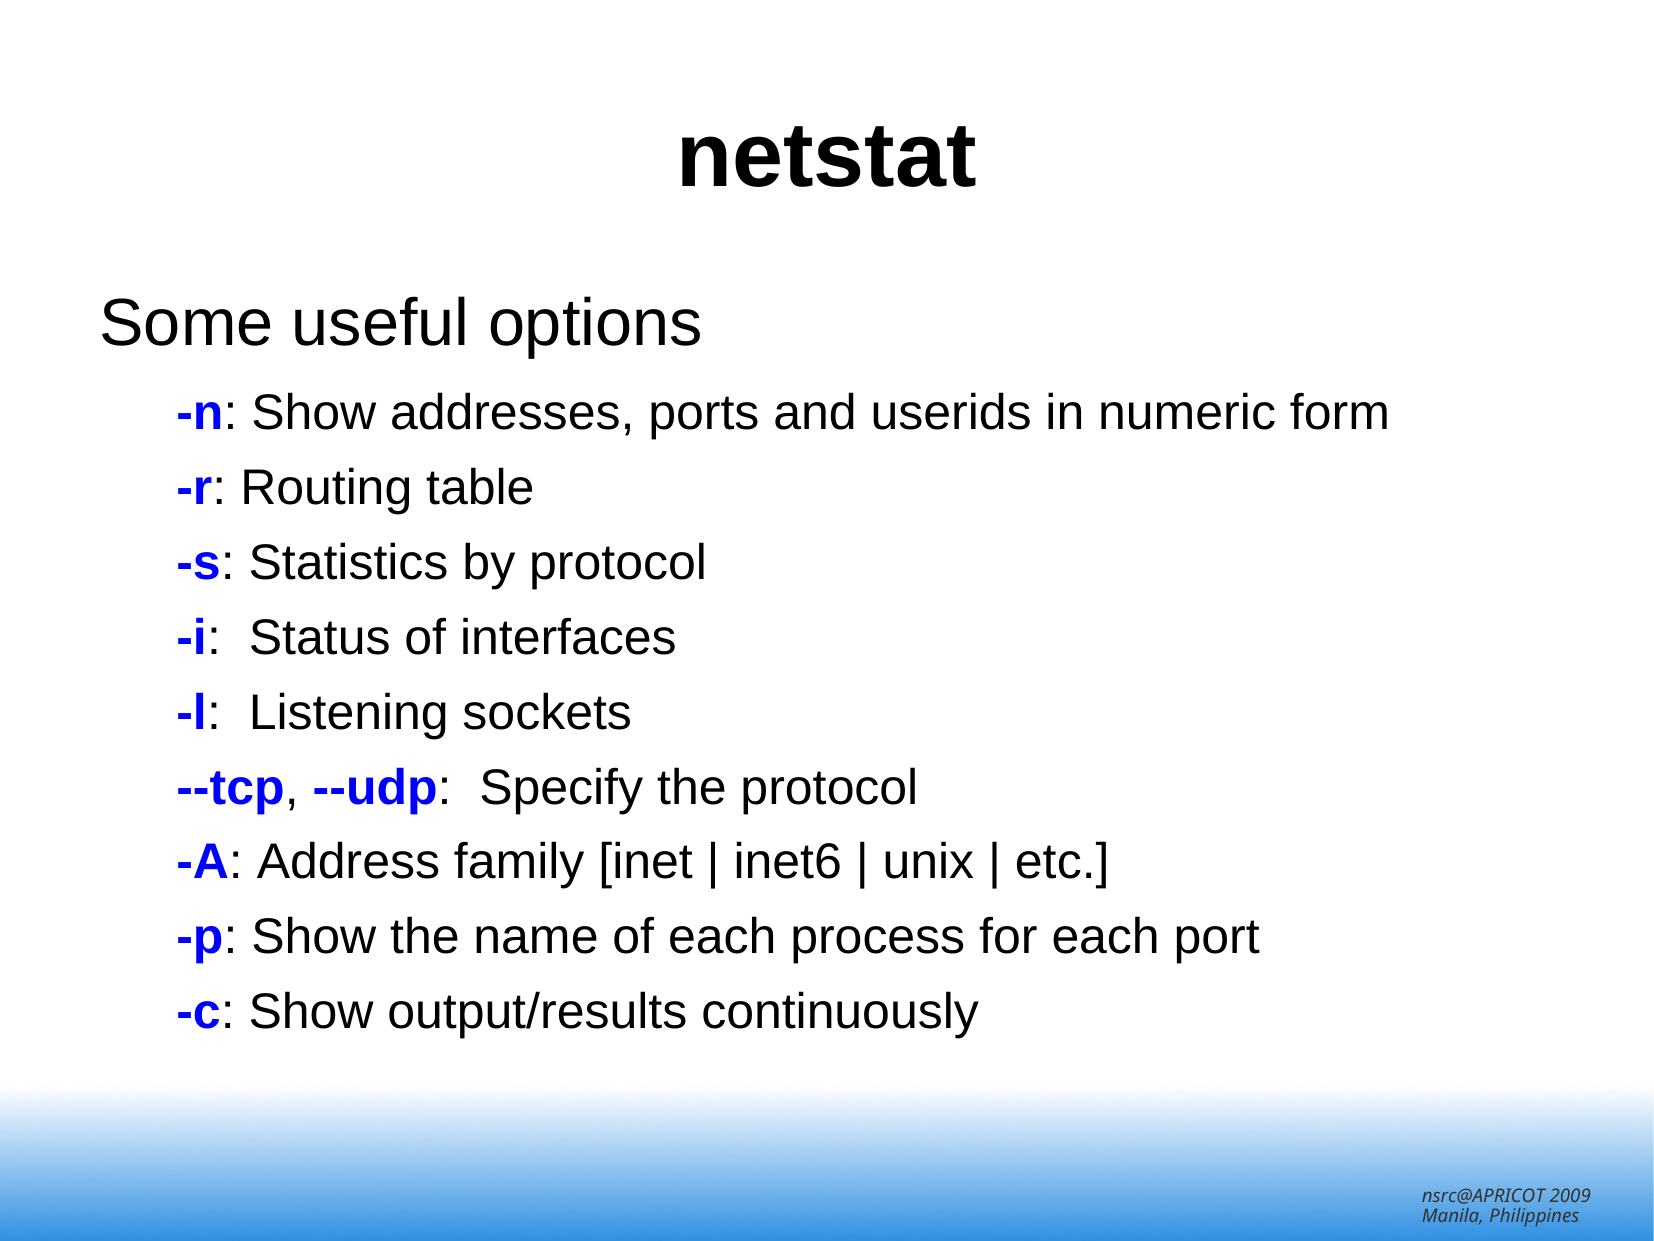

# netstat
Some useful options
-n: Show addresses, ports and userids in numeric form
-r: Routing table
-s: Statistics by protocol
-i: Status of interfaces
-l: Listening sockets
--tcp, --udp: Specify the protocol
-A: Address family [inet | inet6 | unix | etc.]
-p: Show the name of each process for each port
-c: Show output/results continuously